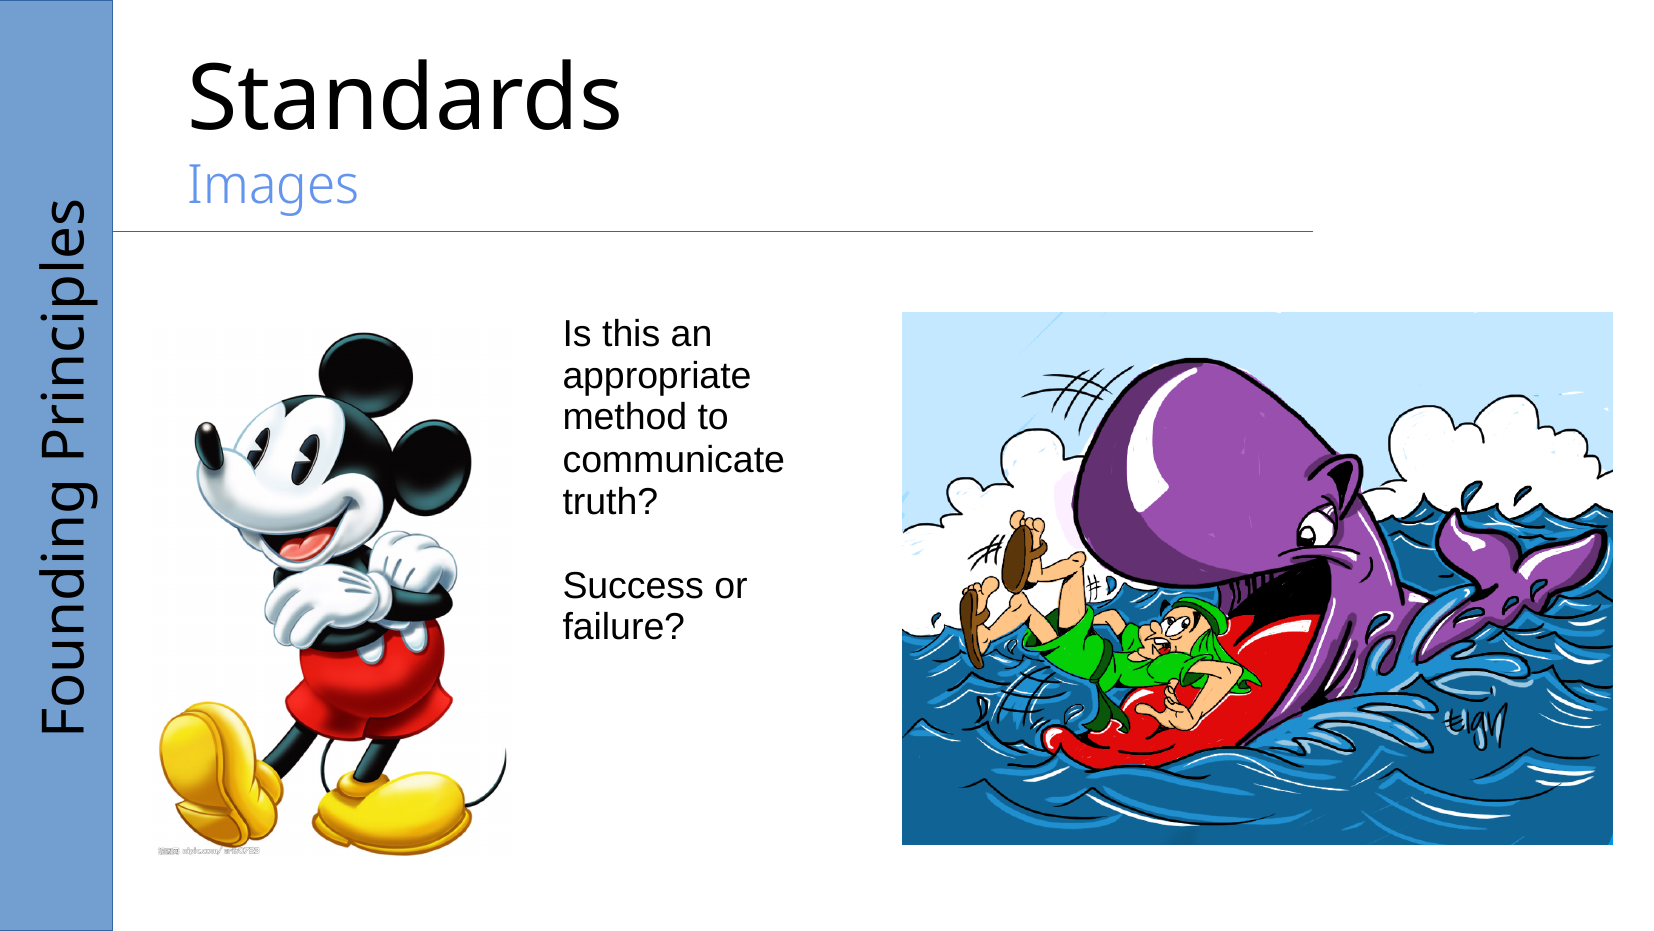

# Standards
Images
Is this an appropriate method to communicate truth?
Success or failure?
Founding Principles